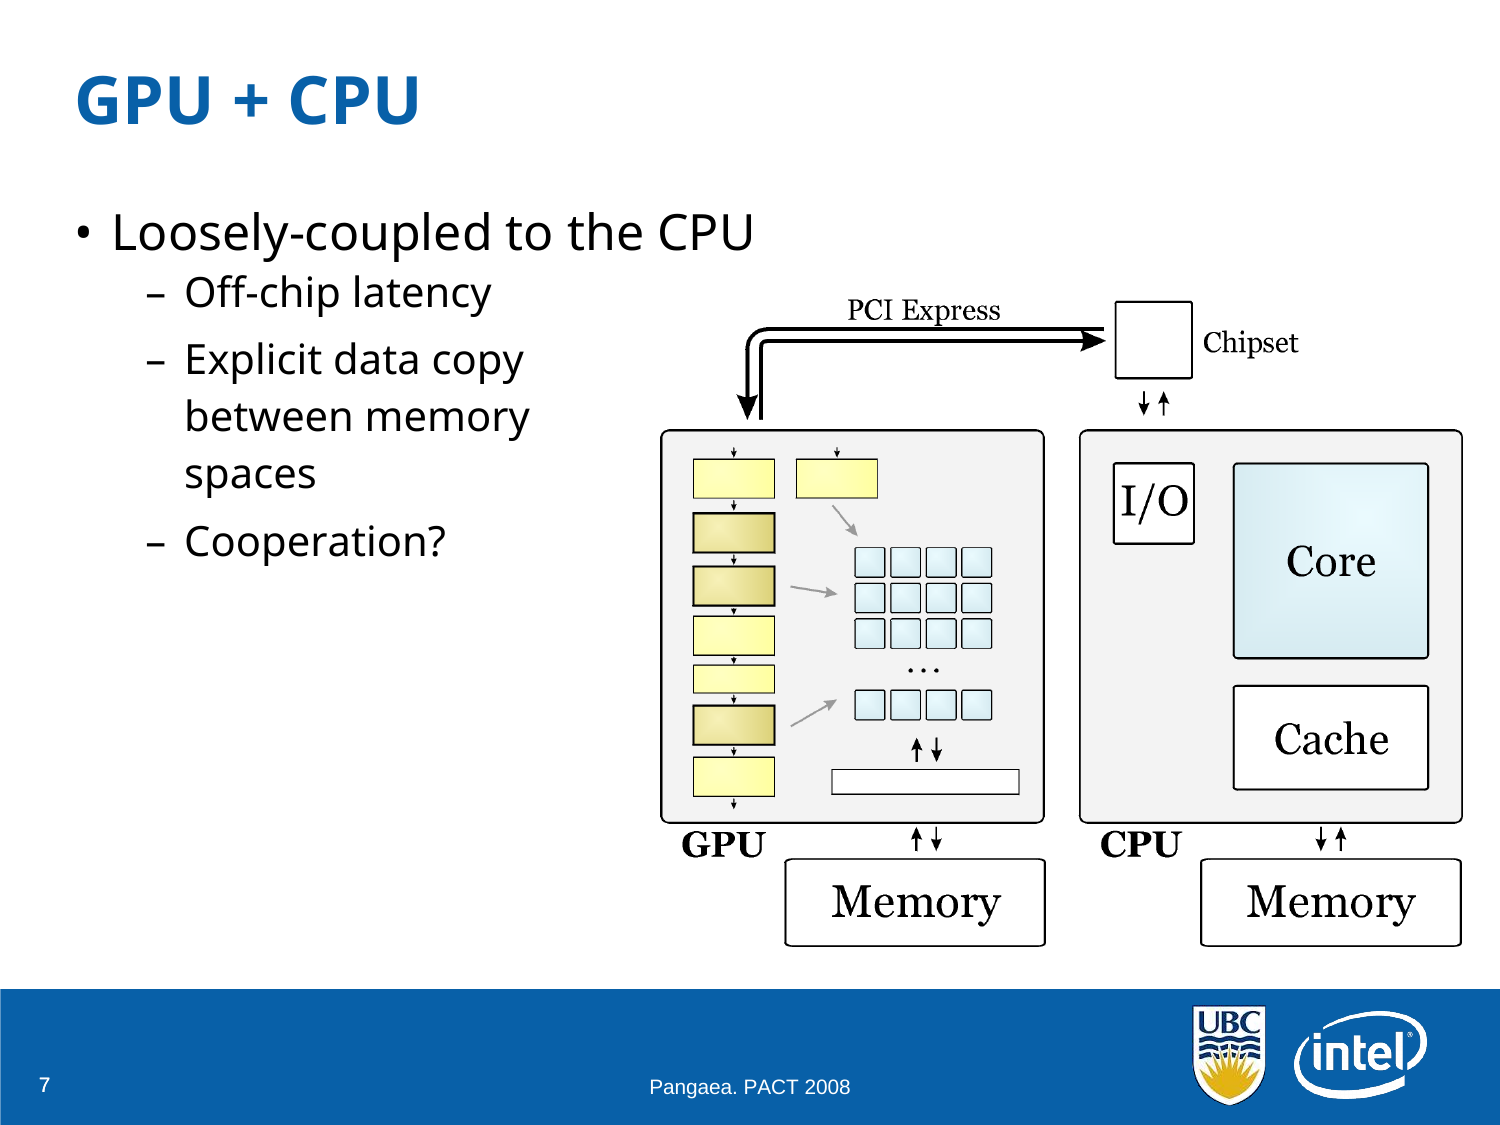

# GPU + CPU
Loosely-coupled to the CPU
Off-chip latency
Explicit data copy between memory spaces
Cooperation?